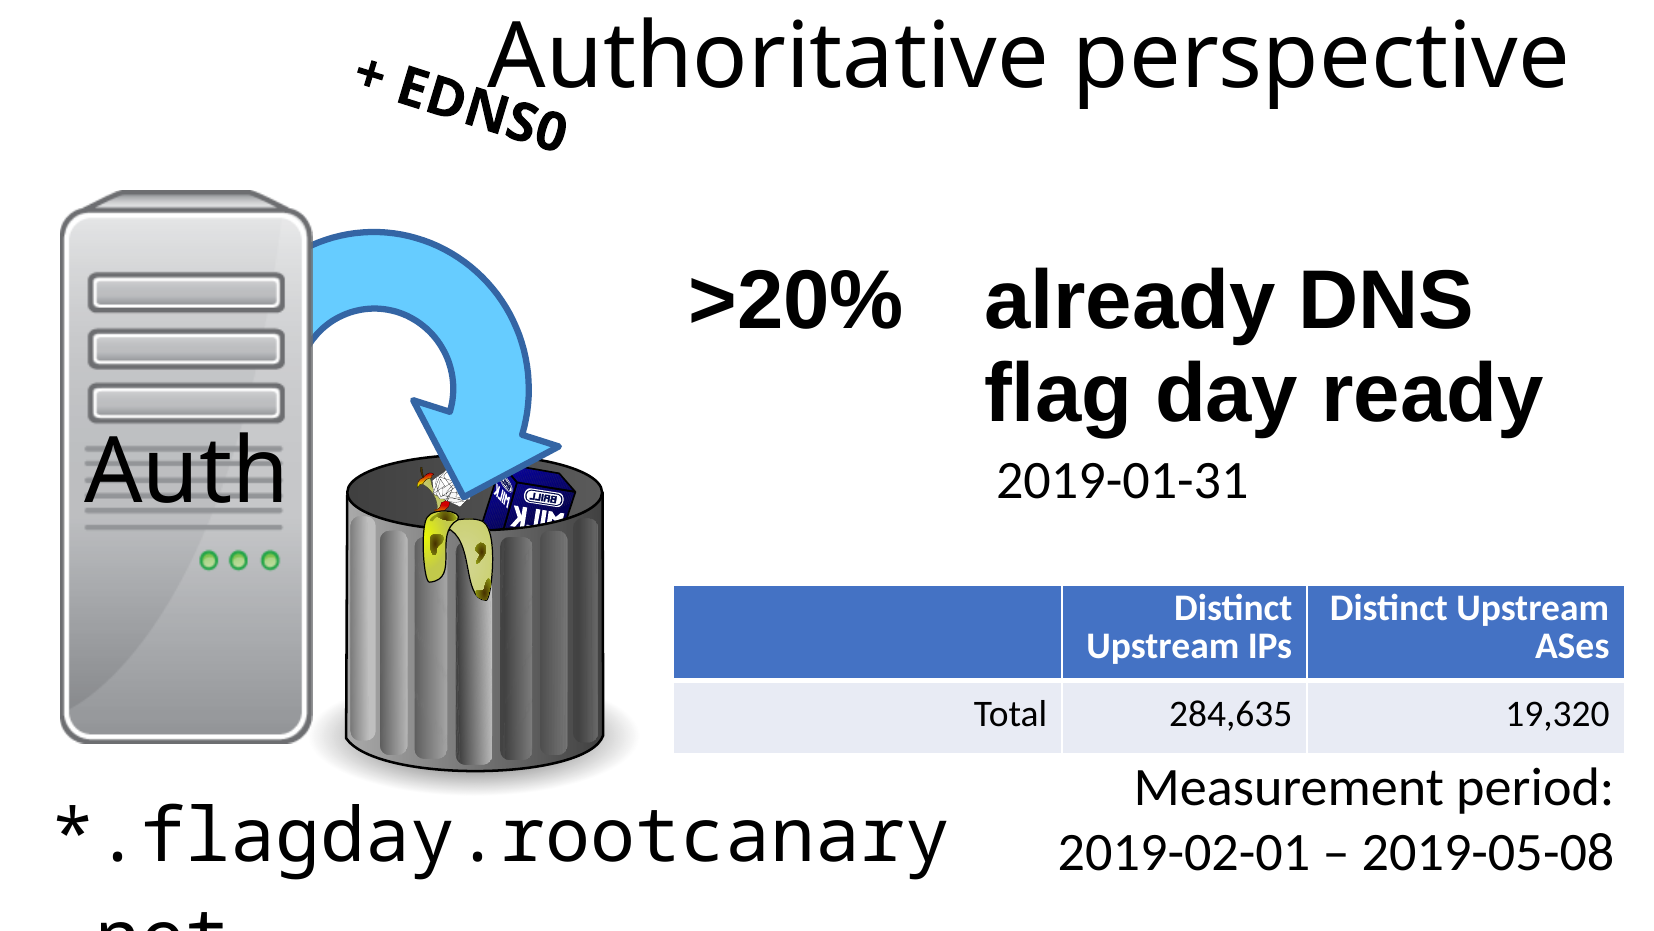

# Authoritative perspective
Auth
+ EDNS0
>20%		already DNS
				flag day ready
2019-01-31
| | Distinct Upstream IPs | Distinct Upstream ASes |
| --- | --- | --- |
| Total | 284,635 | 19,320 |
Measurement period:
2019-02-01 – 2019-05-08
*.flagday.rootcanary.net